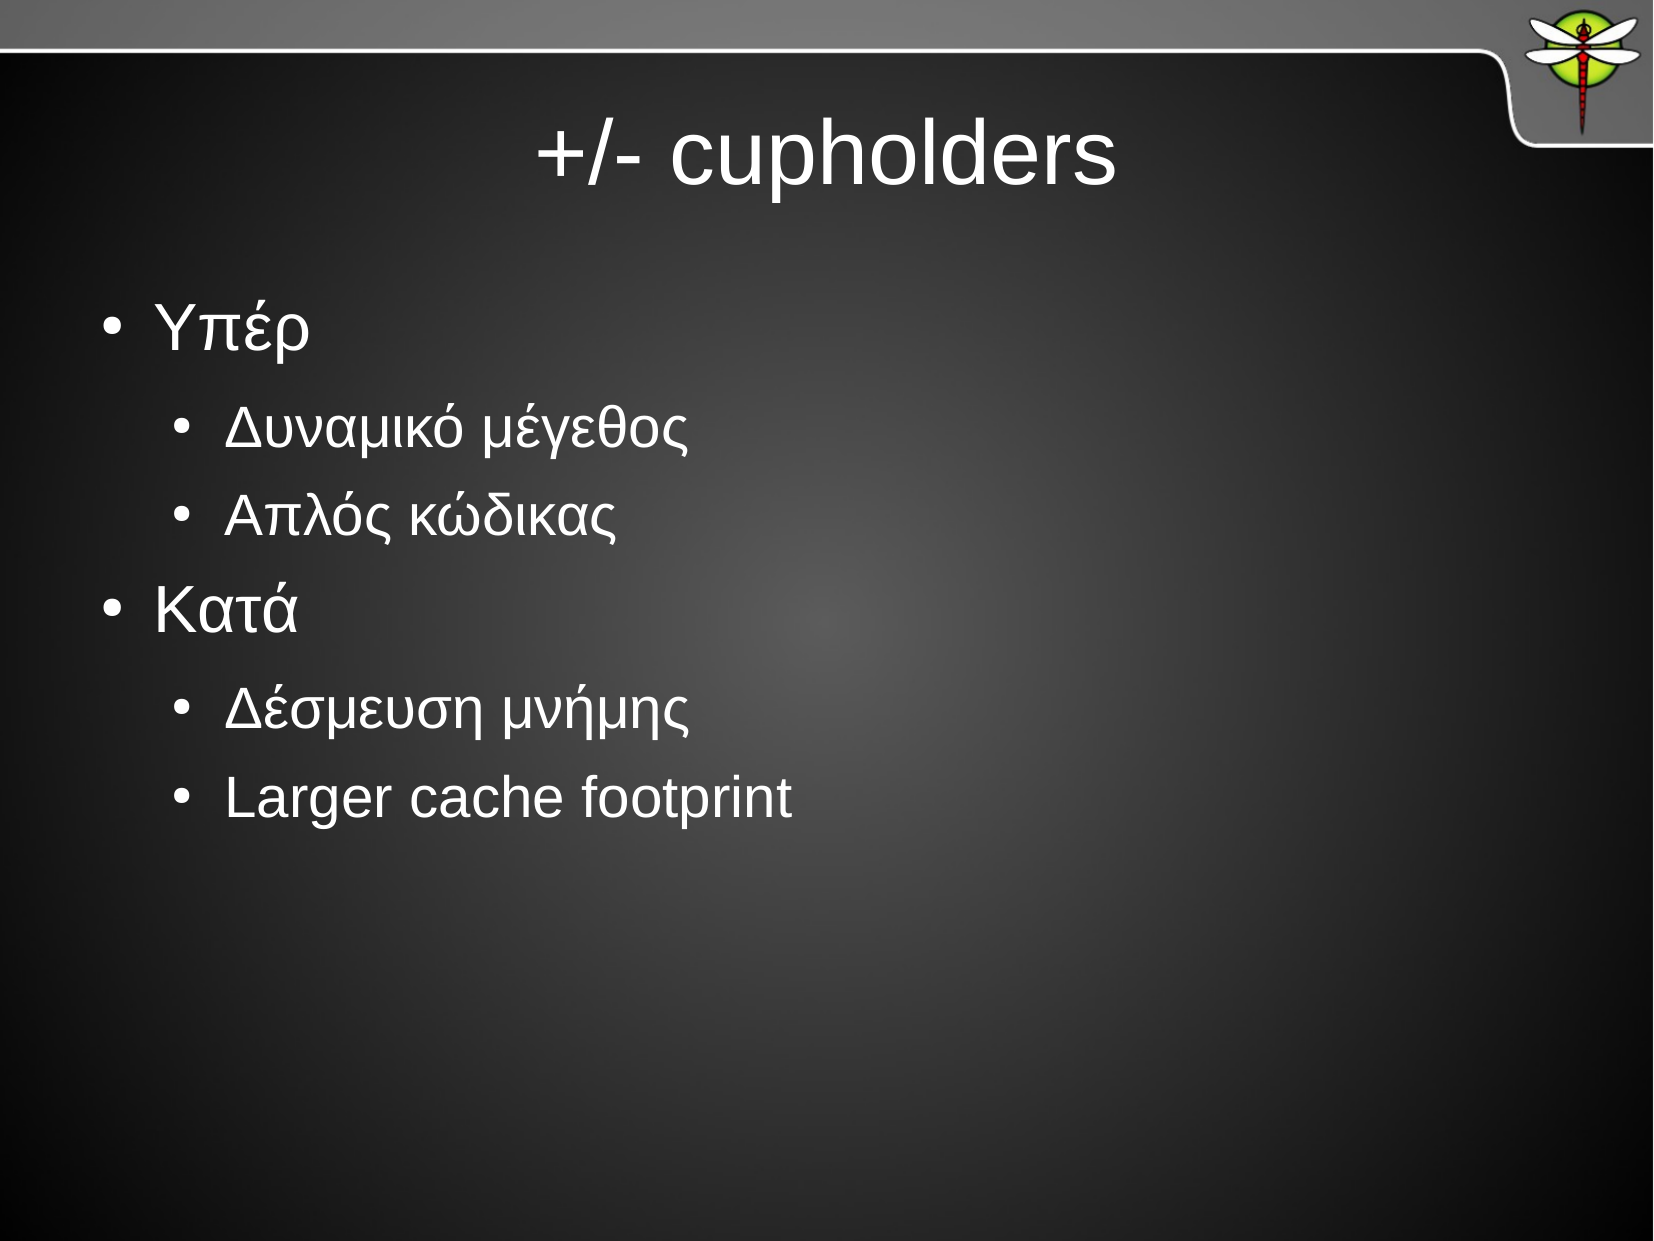

# +/- cupholders
Υπέρ
Δυναμικό μέγεθος
Απλός κώδικας
Κατά
Δέσμευση μνήμης
Larger cache footprint